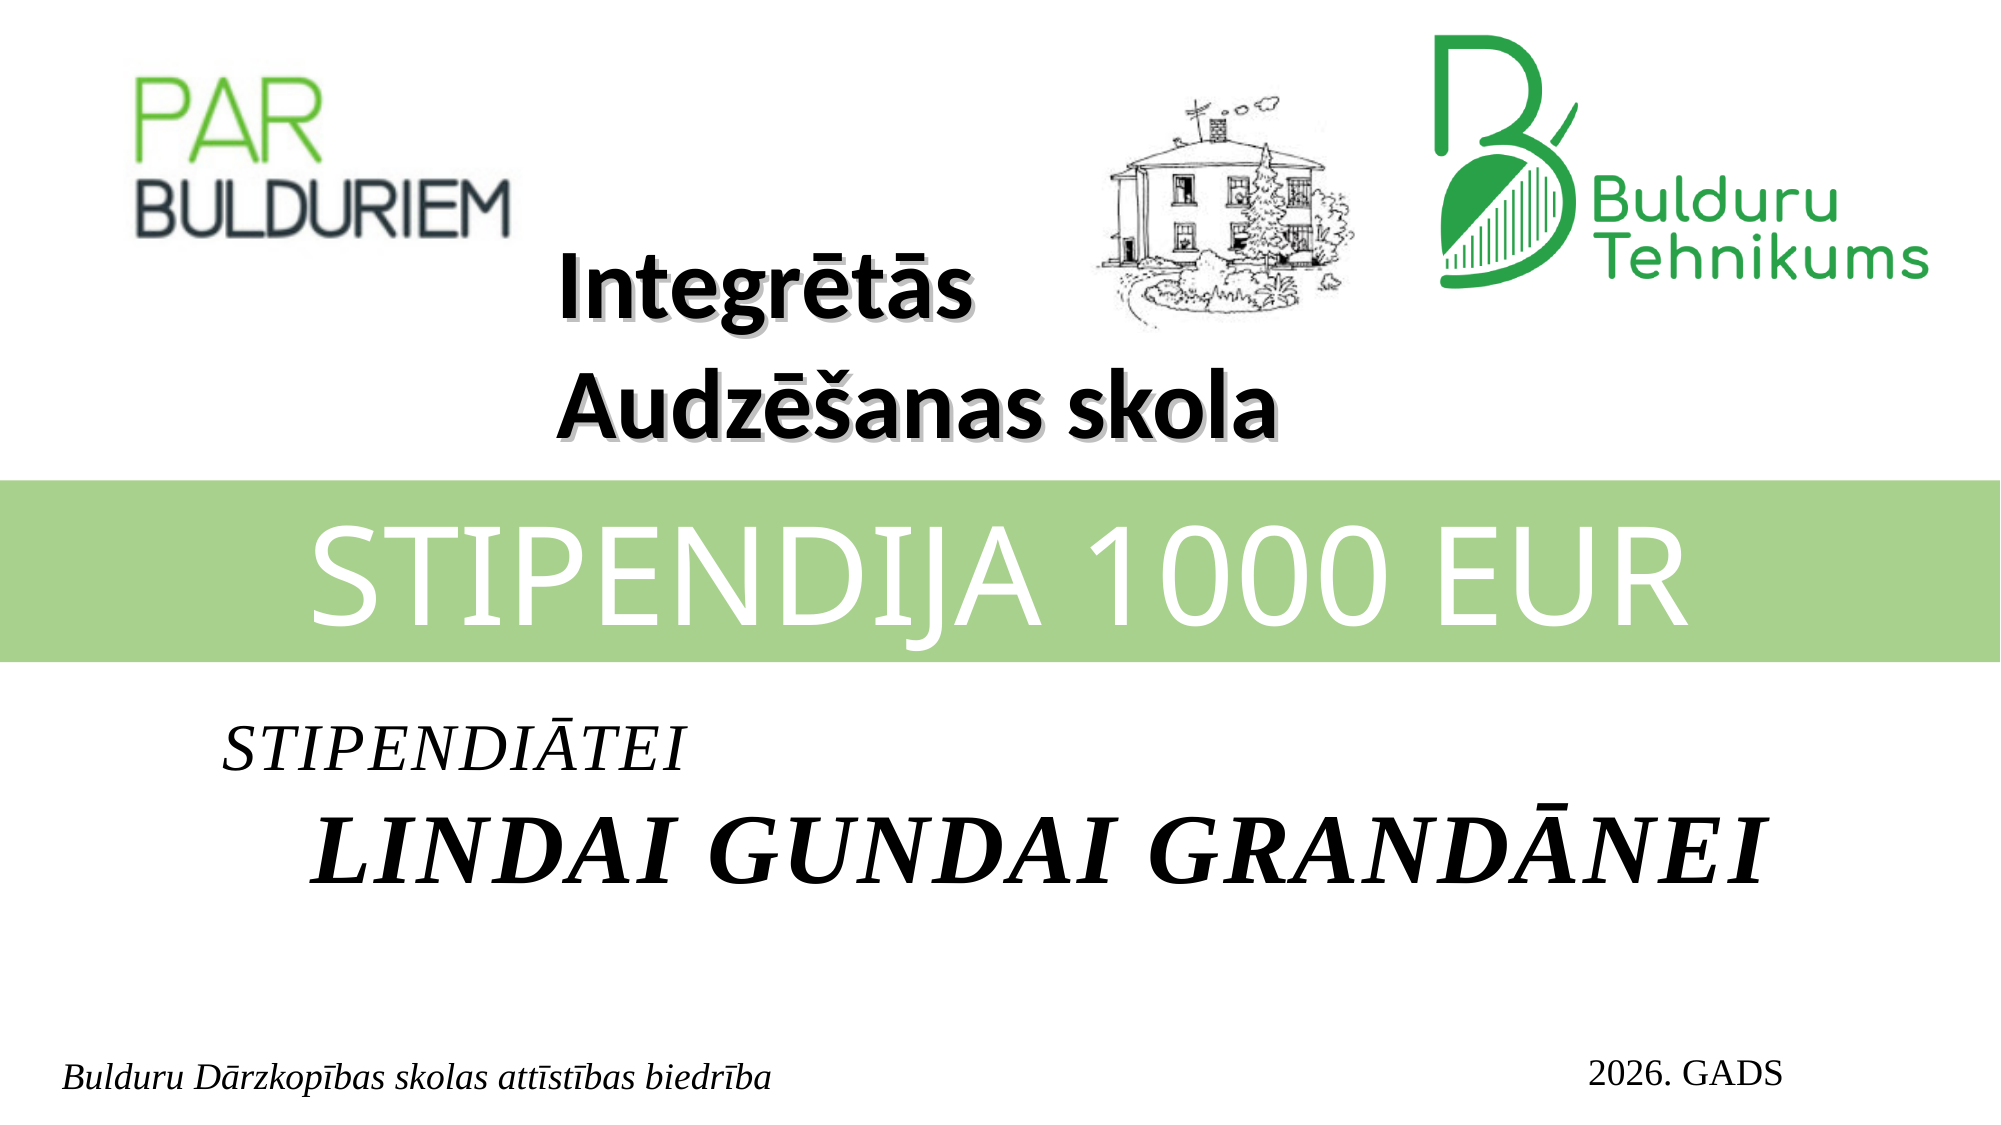

Integrētās Audzēšanas skola
STIPENDIJA 1000 EUR
STIPENDIĀTEI
LINDAI GUNDAI GRANDĀNEI
2026. GADS
Bulduru Dārzkopības skolas attīstības biedrība